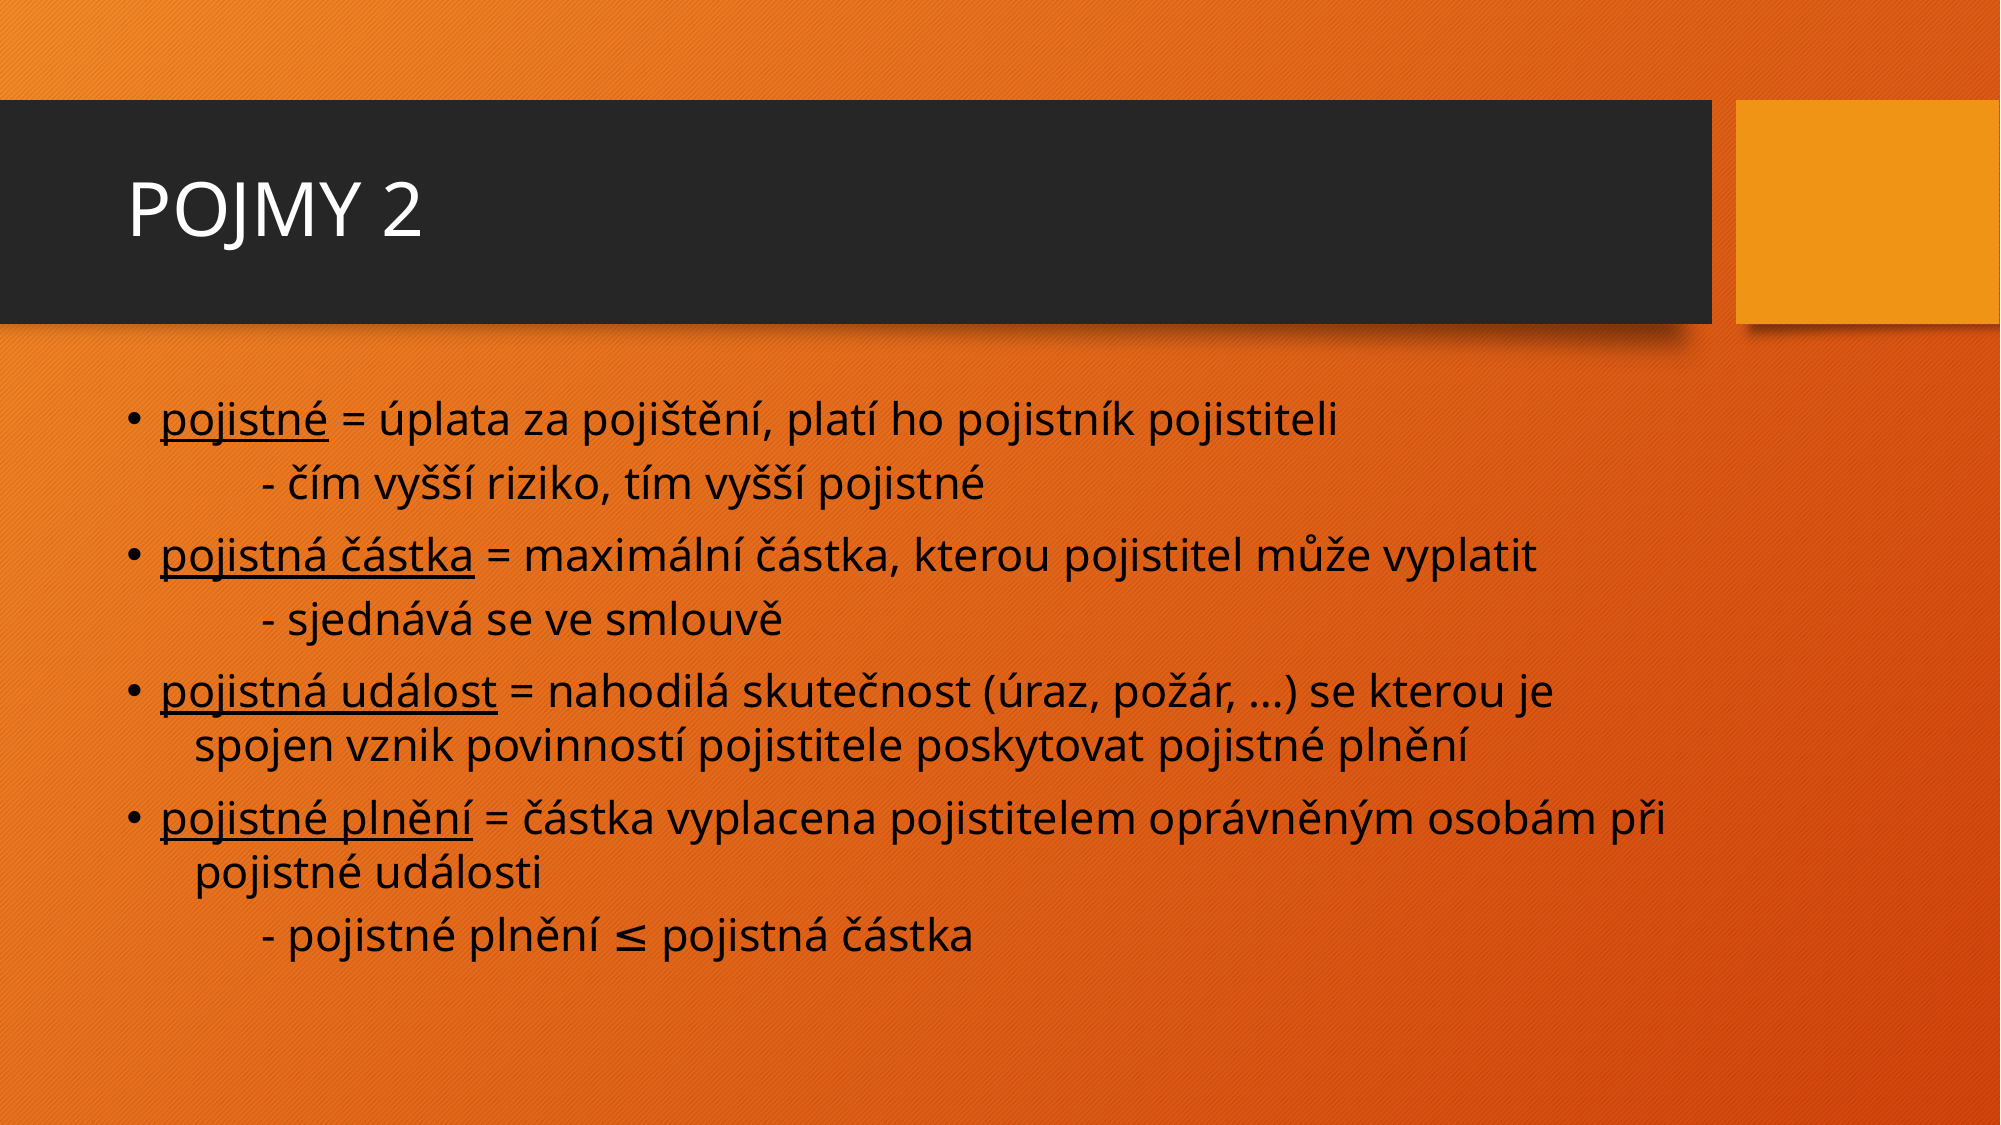

# POJMY 2
pojistné = úplata za pojištění, platí ho pojistník pojistiteli
- čím vyšší riziko, tím vyšší pojistné
pojistná částka = maximální částka, kterou pojistitel může vyplatit
- sjednává se ve smlouvě
pojistná událost = nahodilá skutečnost (úraz, požár, …) se kterou je spojen vznik povinností pojistitele poskytovat pojistné plnění
pojistné plnění = částka vyplacena pojistitelem oprávněným osobám při pojistné události
- pojistné plnění ≤ pojistná částka